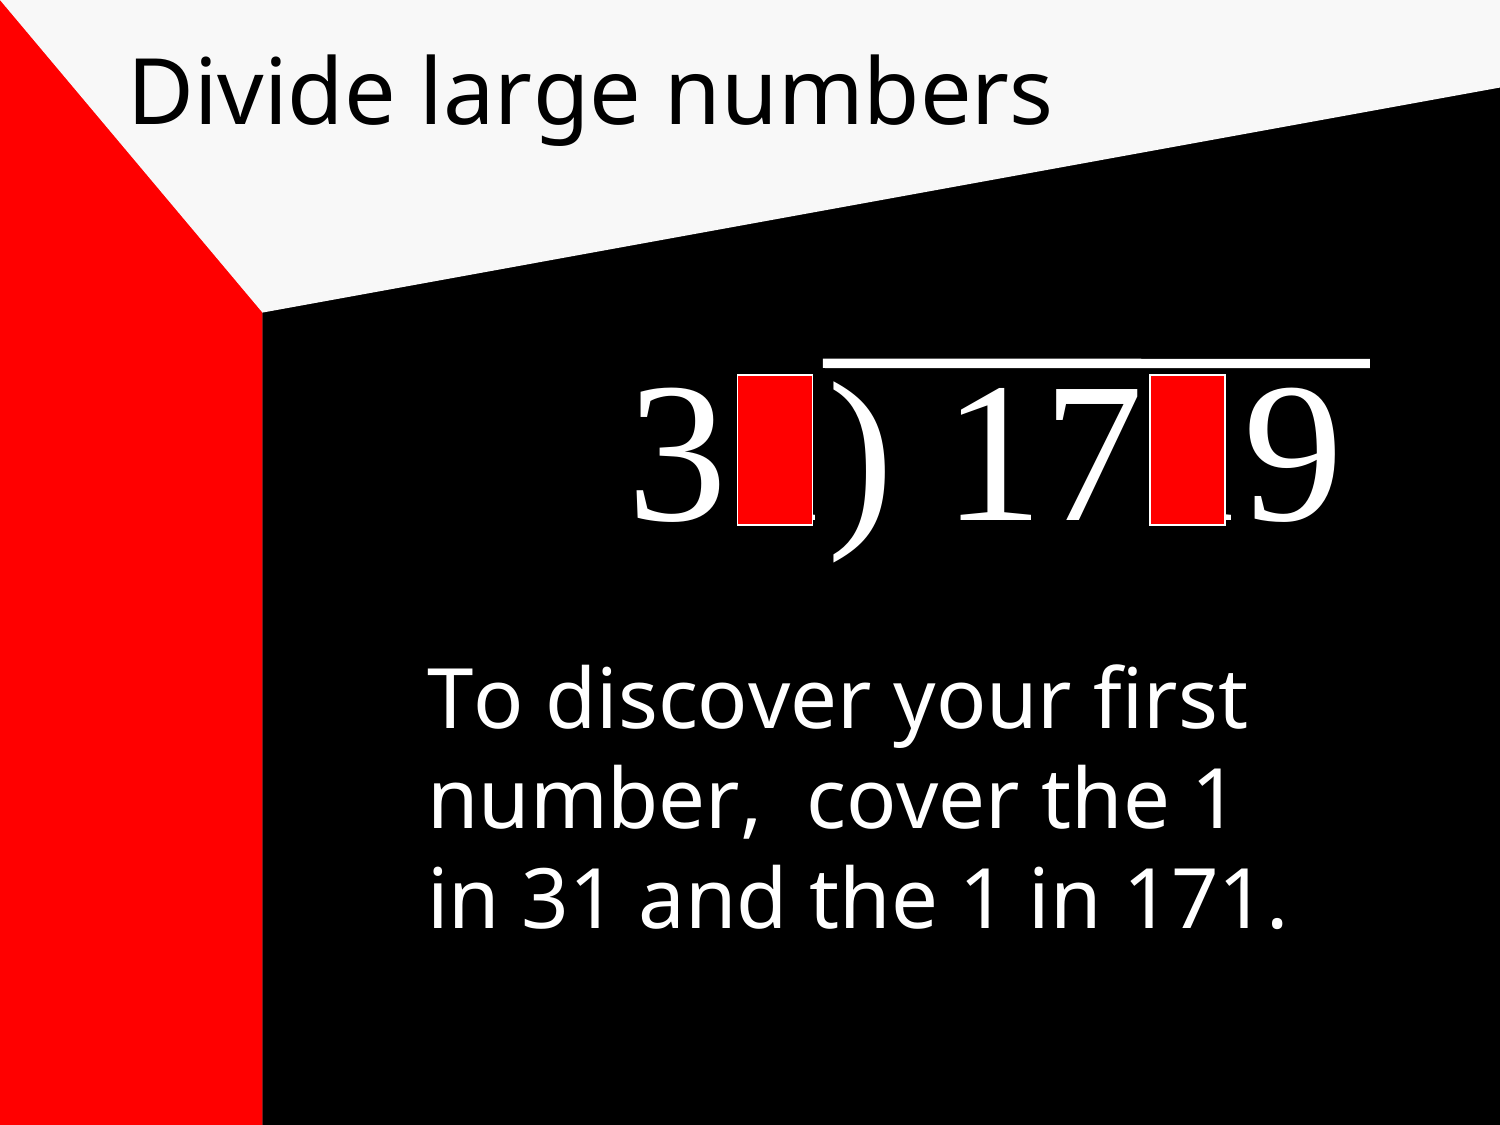

# Divide large numbers
31) 1719
To discover your first
number, cover the 1
in 31 and the 1 in 171.